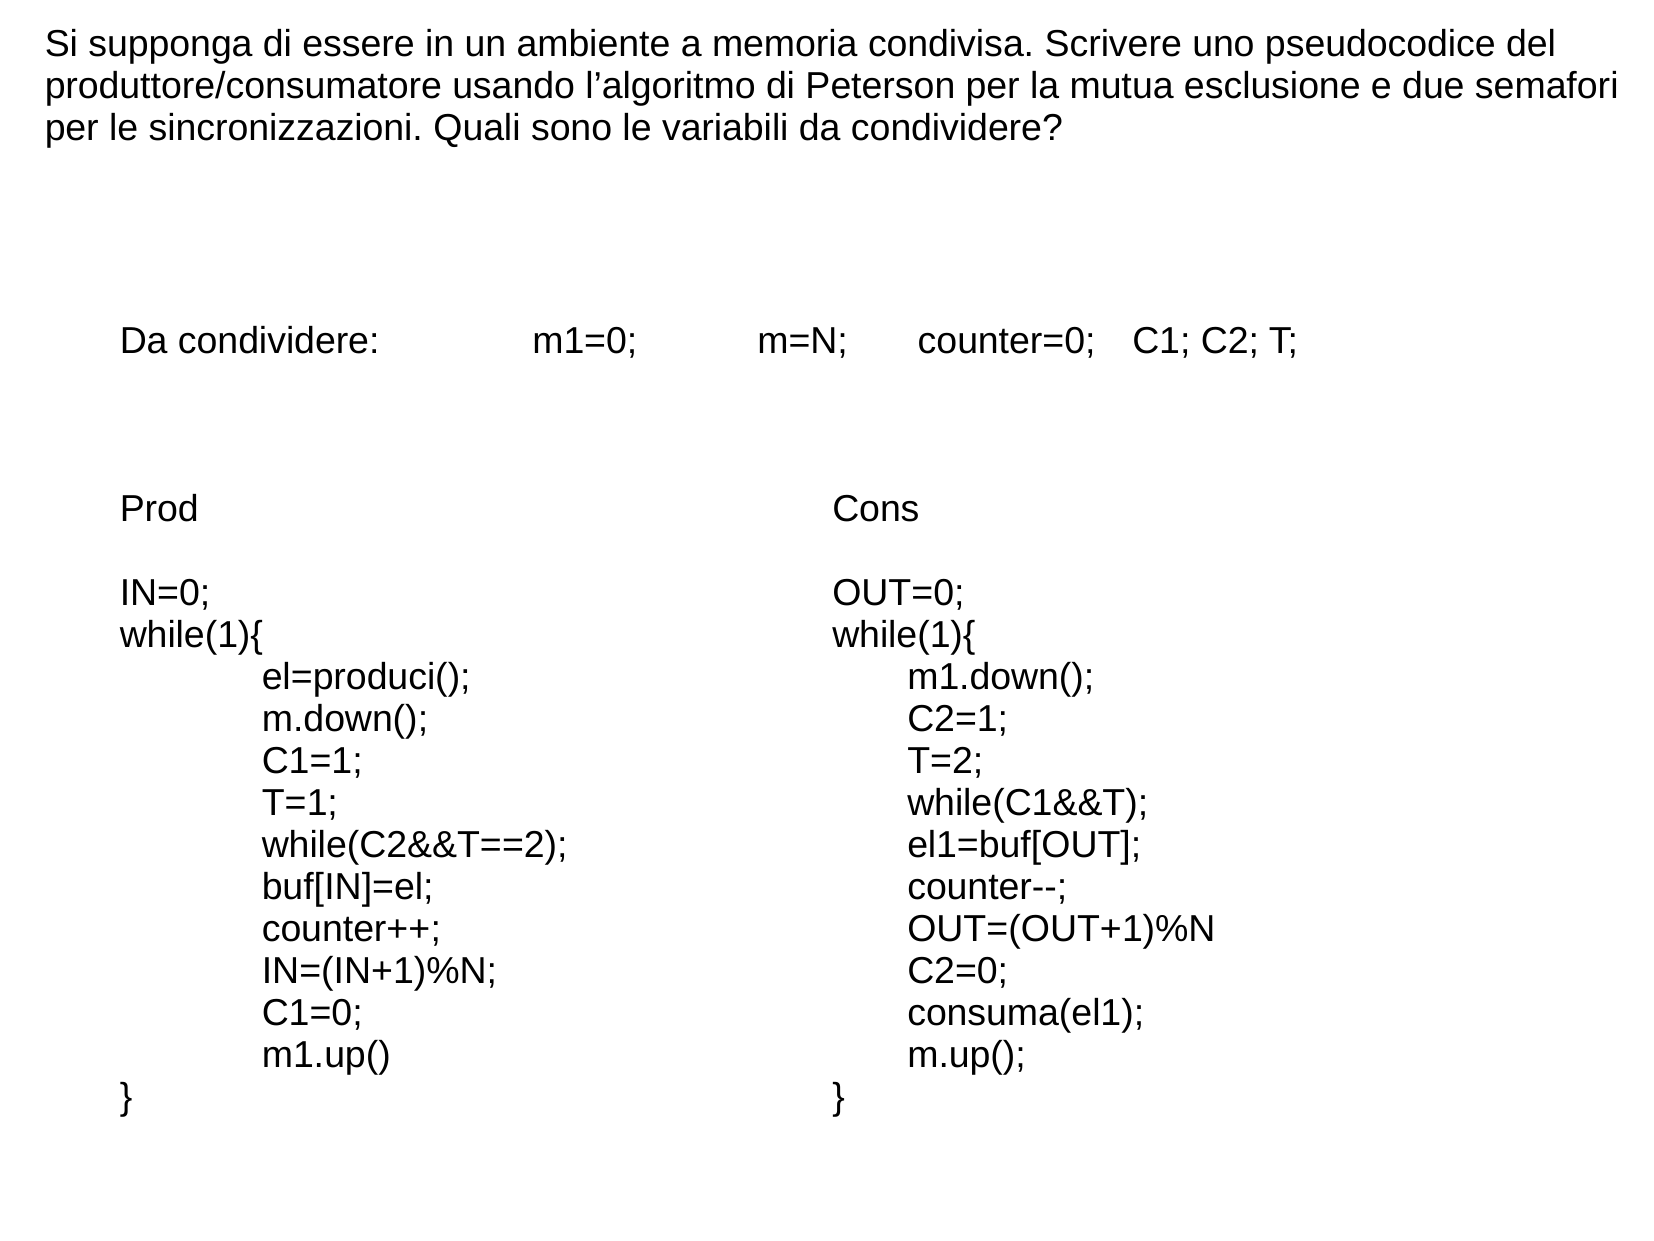

Si supponga di essere in un ambiente a memoria condivisa. Scrivere uno pseudocodice del produttore/consumatore usando l’algoritmo di Peterson per la mutua esclusione e due semafori per le sincronizzazioni. Quali sono le variabili da condividere?
Da condividere:			m1=0;		m=N;	 counter=0;	C1; C2; T;
Prod									Cons
IN=0;									OUT=0;
while(1){								while(1){
	el=produci();						m1.down();
	m.down();							C2=1;
	C1=1;								T=2;
	T=1;								while(C1&&T);
	while(C2&&T==2);					el1=buf[OUT];
	buf[IN]=el;							counter--;
	counter++;							OUT=(OUT+1)%N
	IN=(IN+1)%N;						C2=0;
	C1=0;								consuma(el1);
	m1.up()							m.up();
}									}